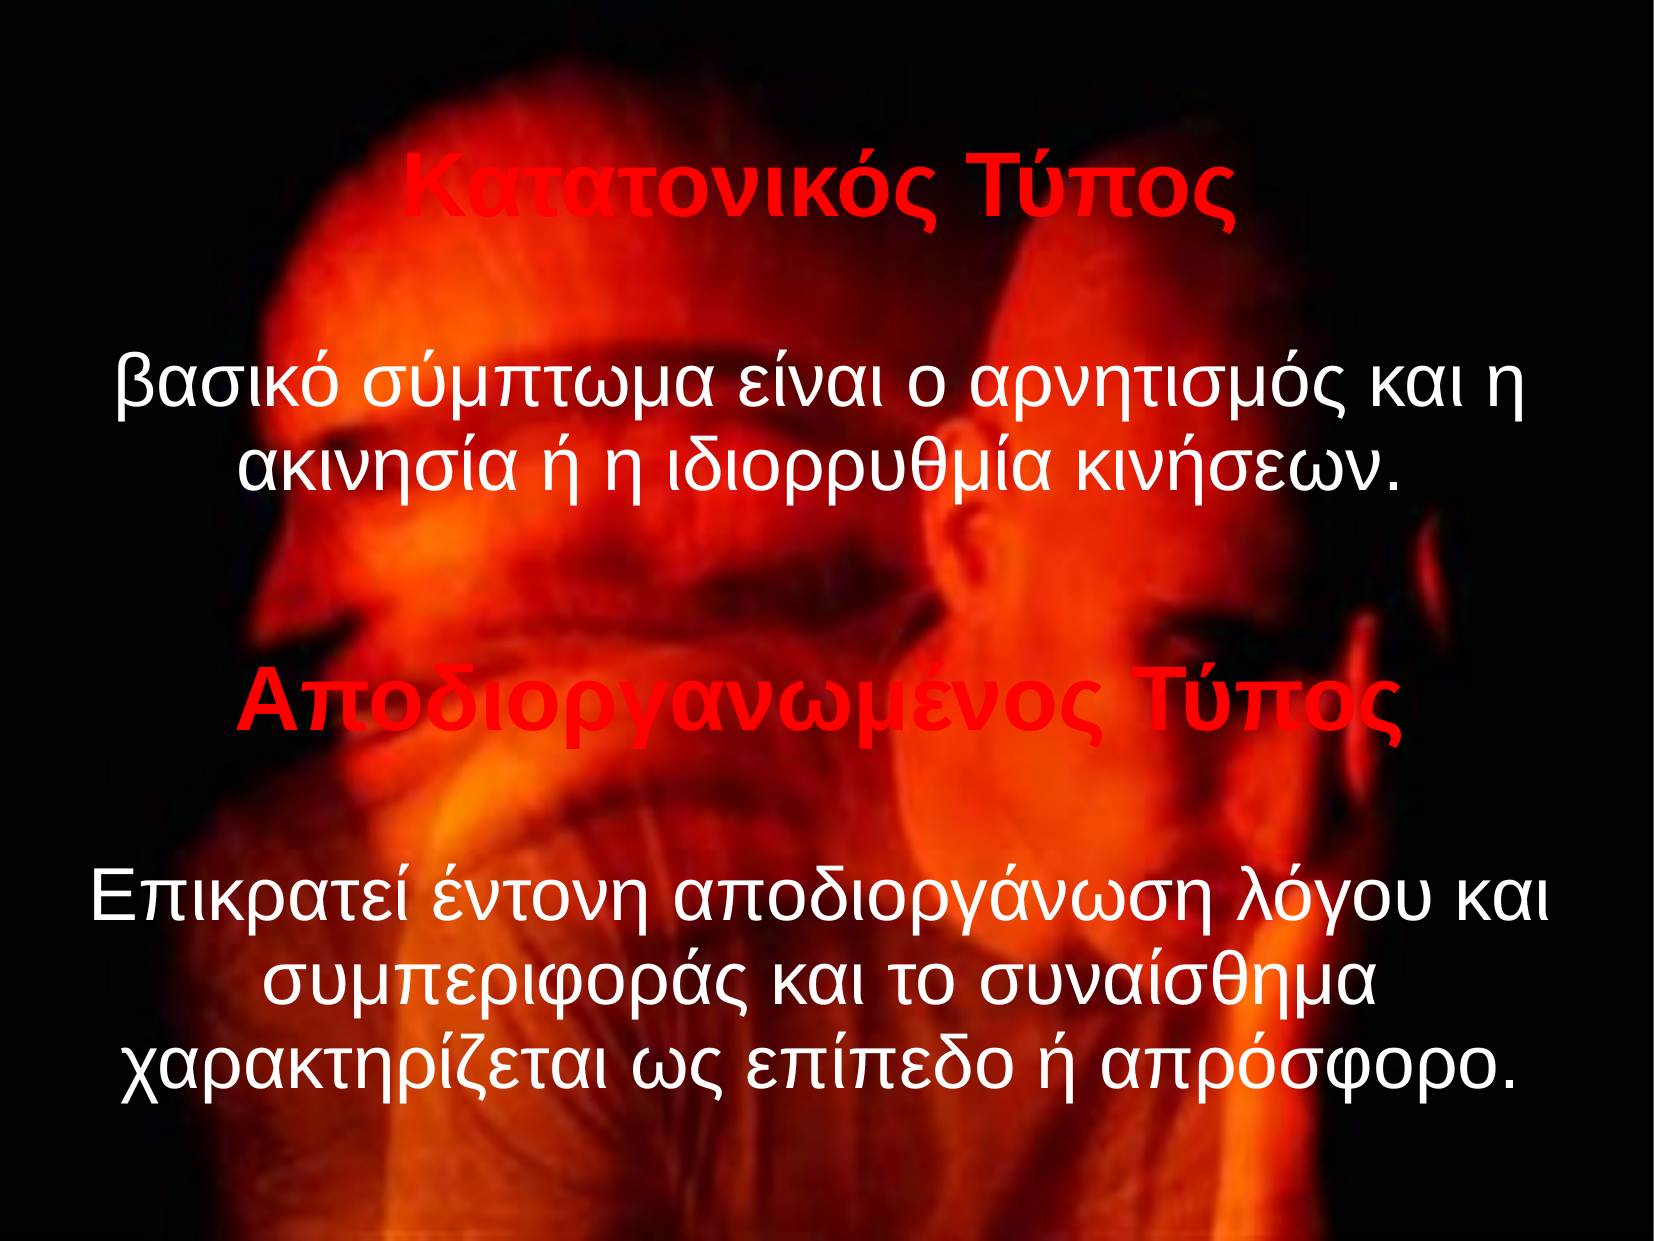

Κατατονικός Τύπος
βασικό σύμπτωμα είναι ο αρνητισμός και η ακινησία ή η ιδιορρυθμία κινήσεων.
# Αποδιοργανωμένος Τύπος Επικρατεί έντονη αποδιοργάνωση λόγου και συμπεριφοράς και το συναίσθημα χαρακτηρίζεται ως επίπεδο ή απρόσφορο.